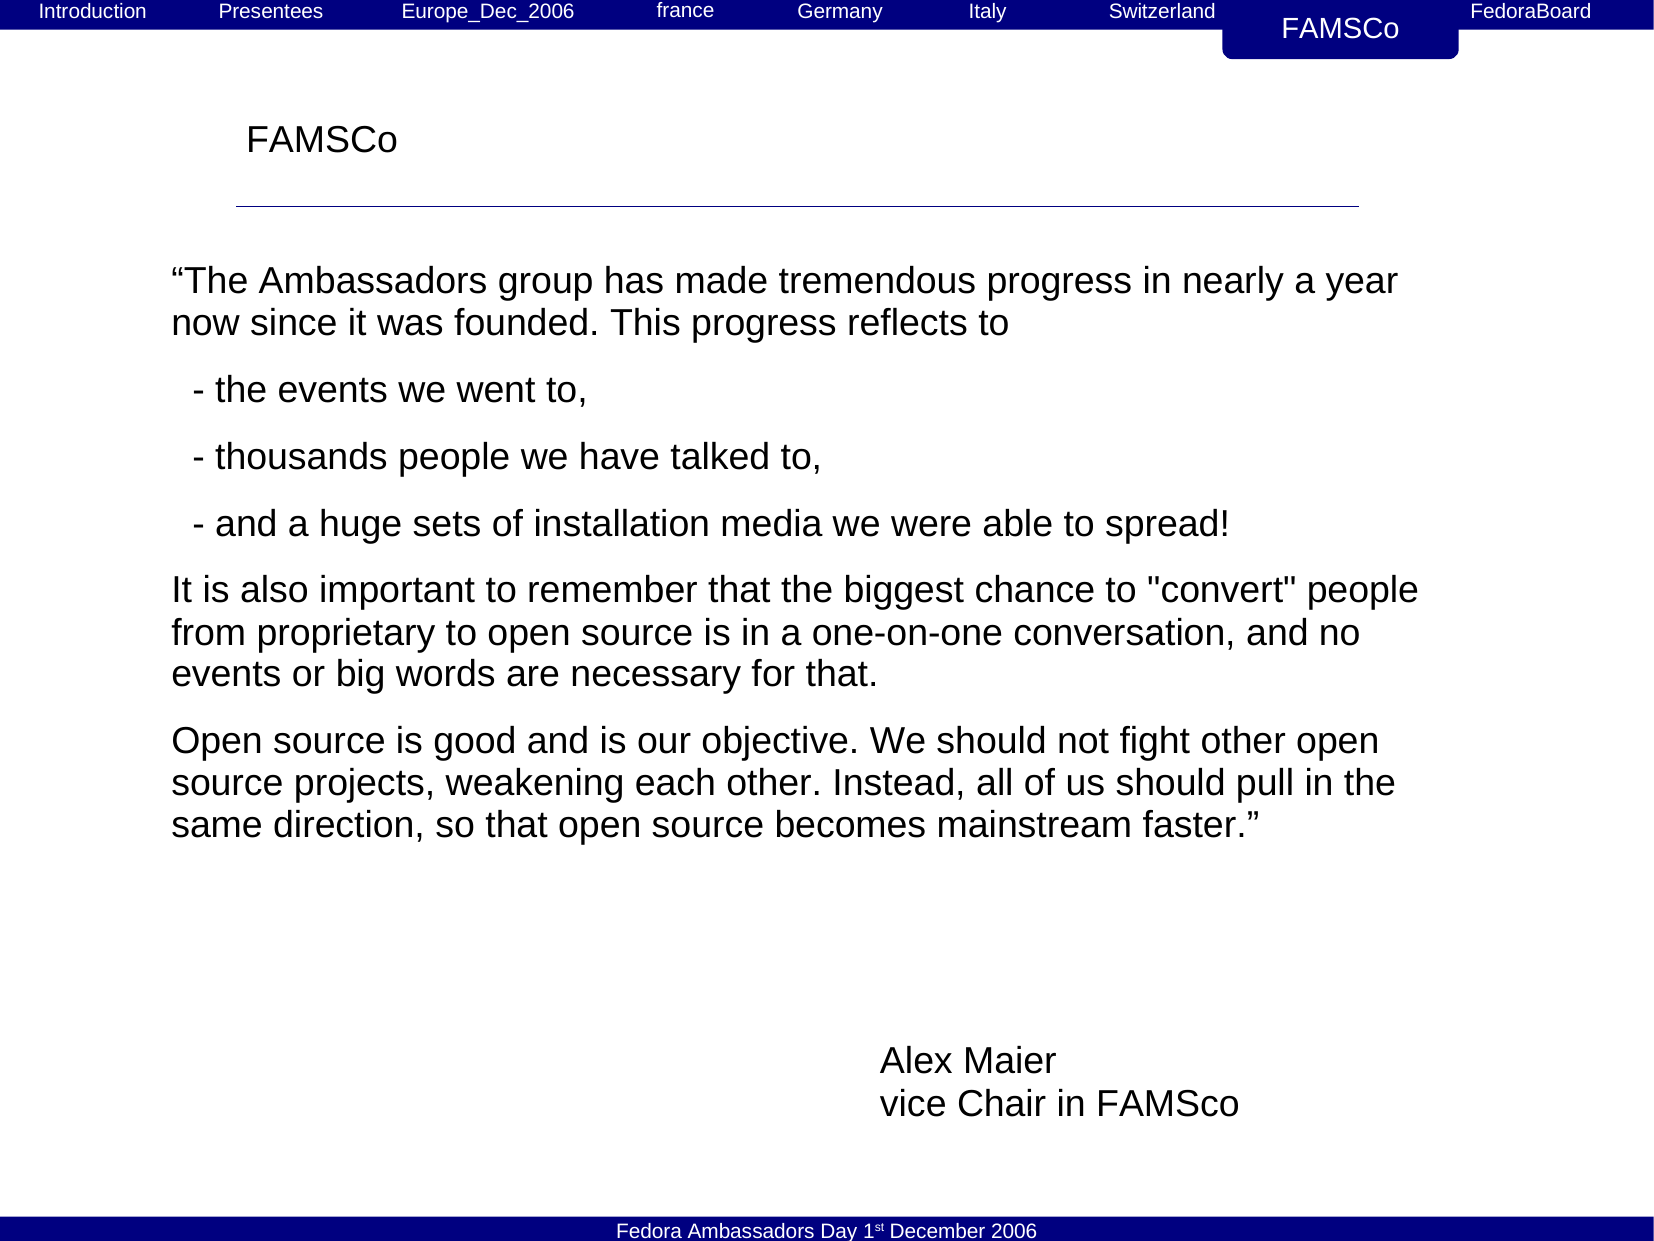

FAMSCo
FAMSCo
“The Ambassadors group has made tremendous progress in nearly a year now since it was founded. This progress reflects to
 - the events we went to,
 - thousands people we have talked to,
 - and a huge sets of installation media we were able to spread!
It is also important to remember that the biggest chance to "convert" people from proprietary to open source is in a one-on-one conversation, and no events or big words are necessary for that.
Open source is good and is our objective. We should not fight other open source projects, weakening each other. Instead, all of us should pull in the same direction, so that open source becomes mainstream faster.”
Alex Maier
vice Chair in FAMSco